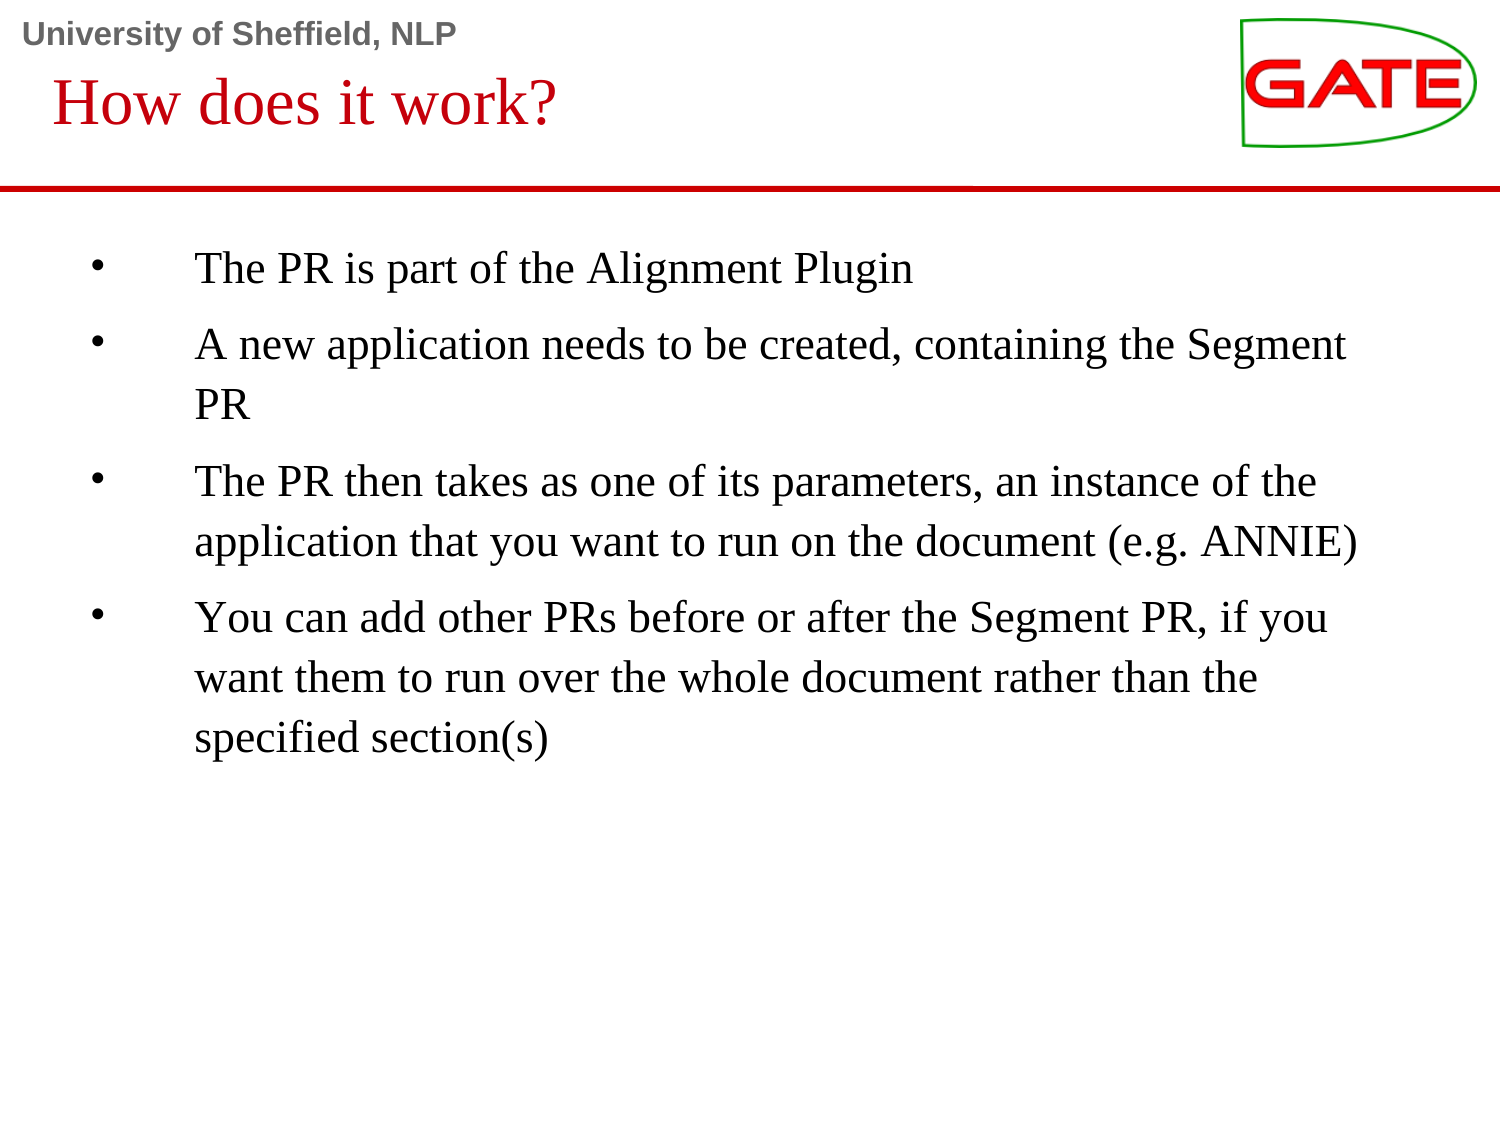

# How does it work?
The PR is part of the Alignment Plugin
A new application needs to be created, containing the Segment PR
The PR then takes as one of its parameters, an instance of the application that you want to run on the document (e.g. ANNIE)
You can add other PRs before or after the Segment PR, if you want them to run over the whole document rather than the specified section(s)